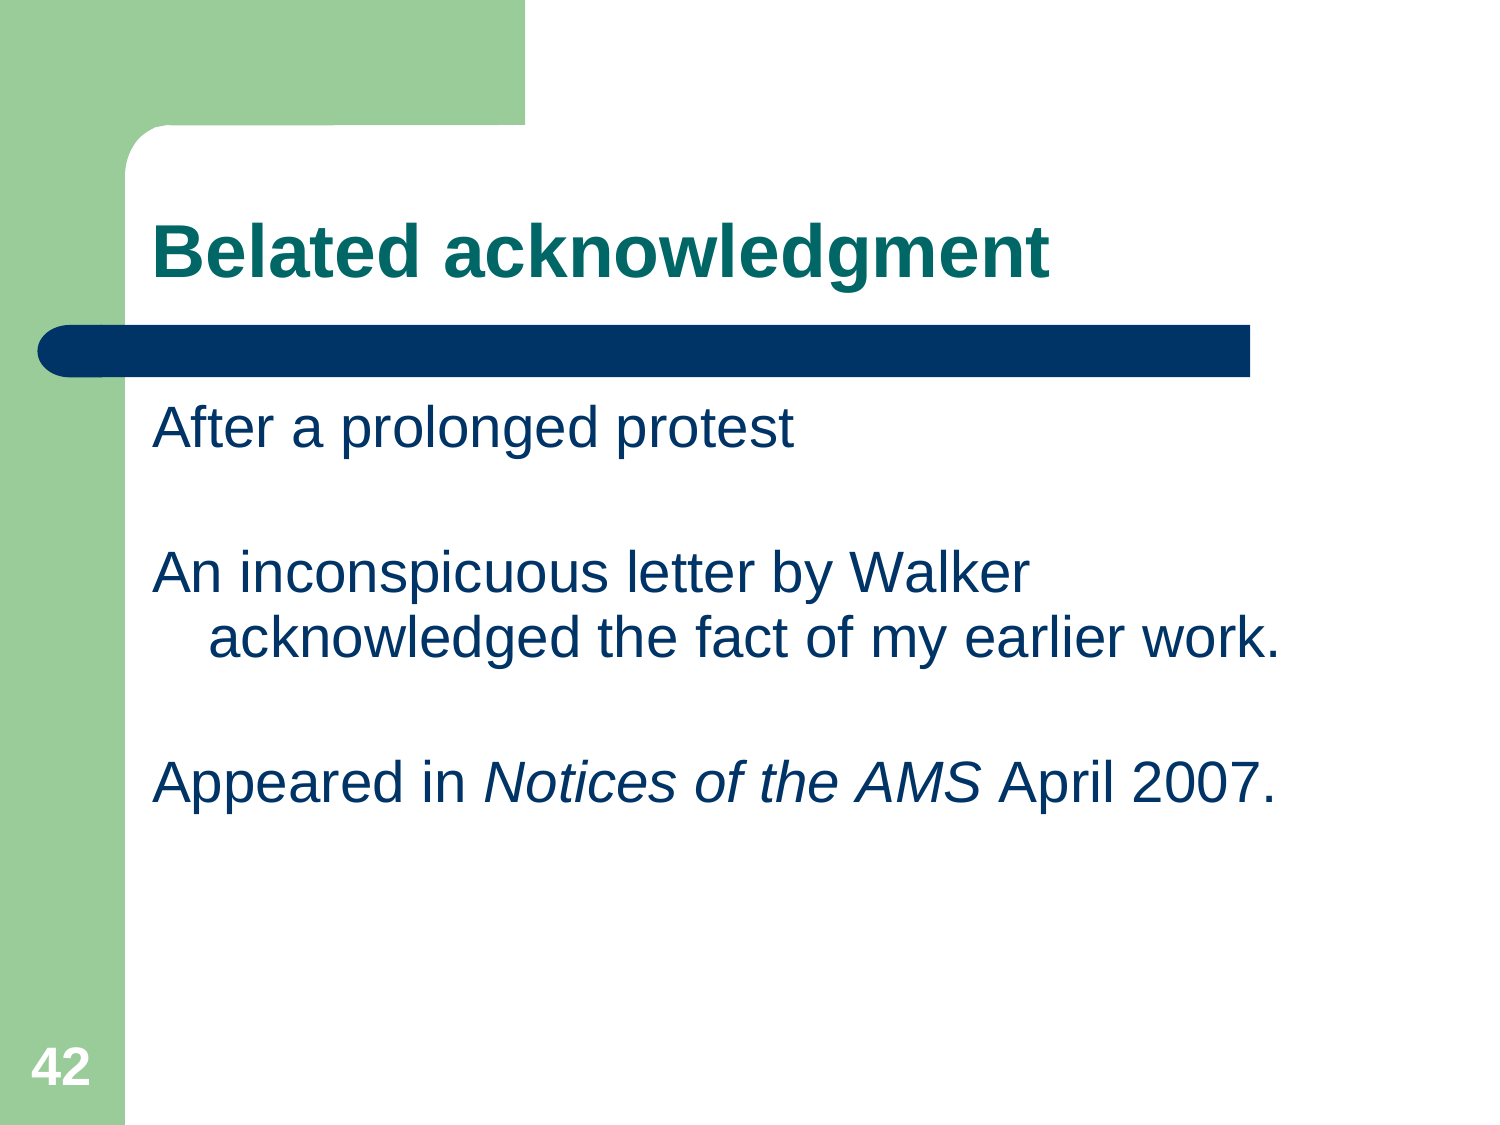

# Belated acknowledgment
After a prolonged protest
An inconspicuous letter by Walker acknowledged the fact of my earlier work.
Appeared in Notices of the AMS April 2007.
42